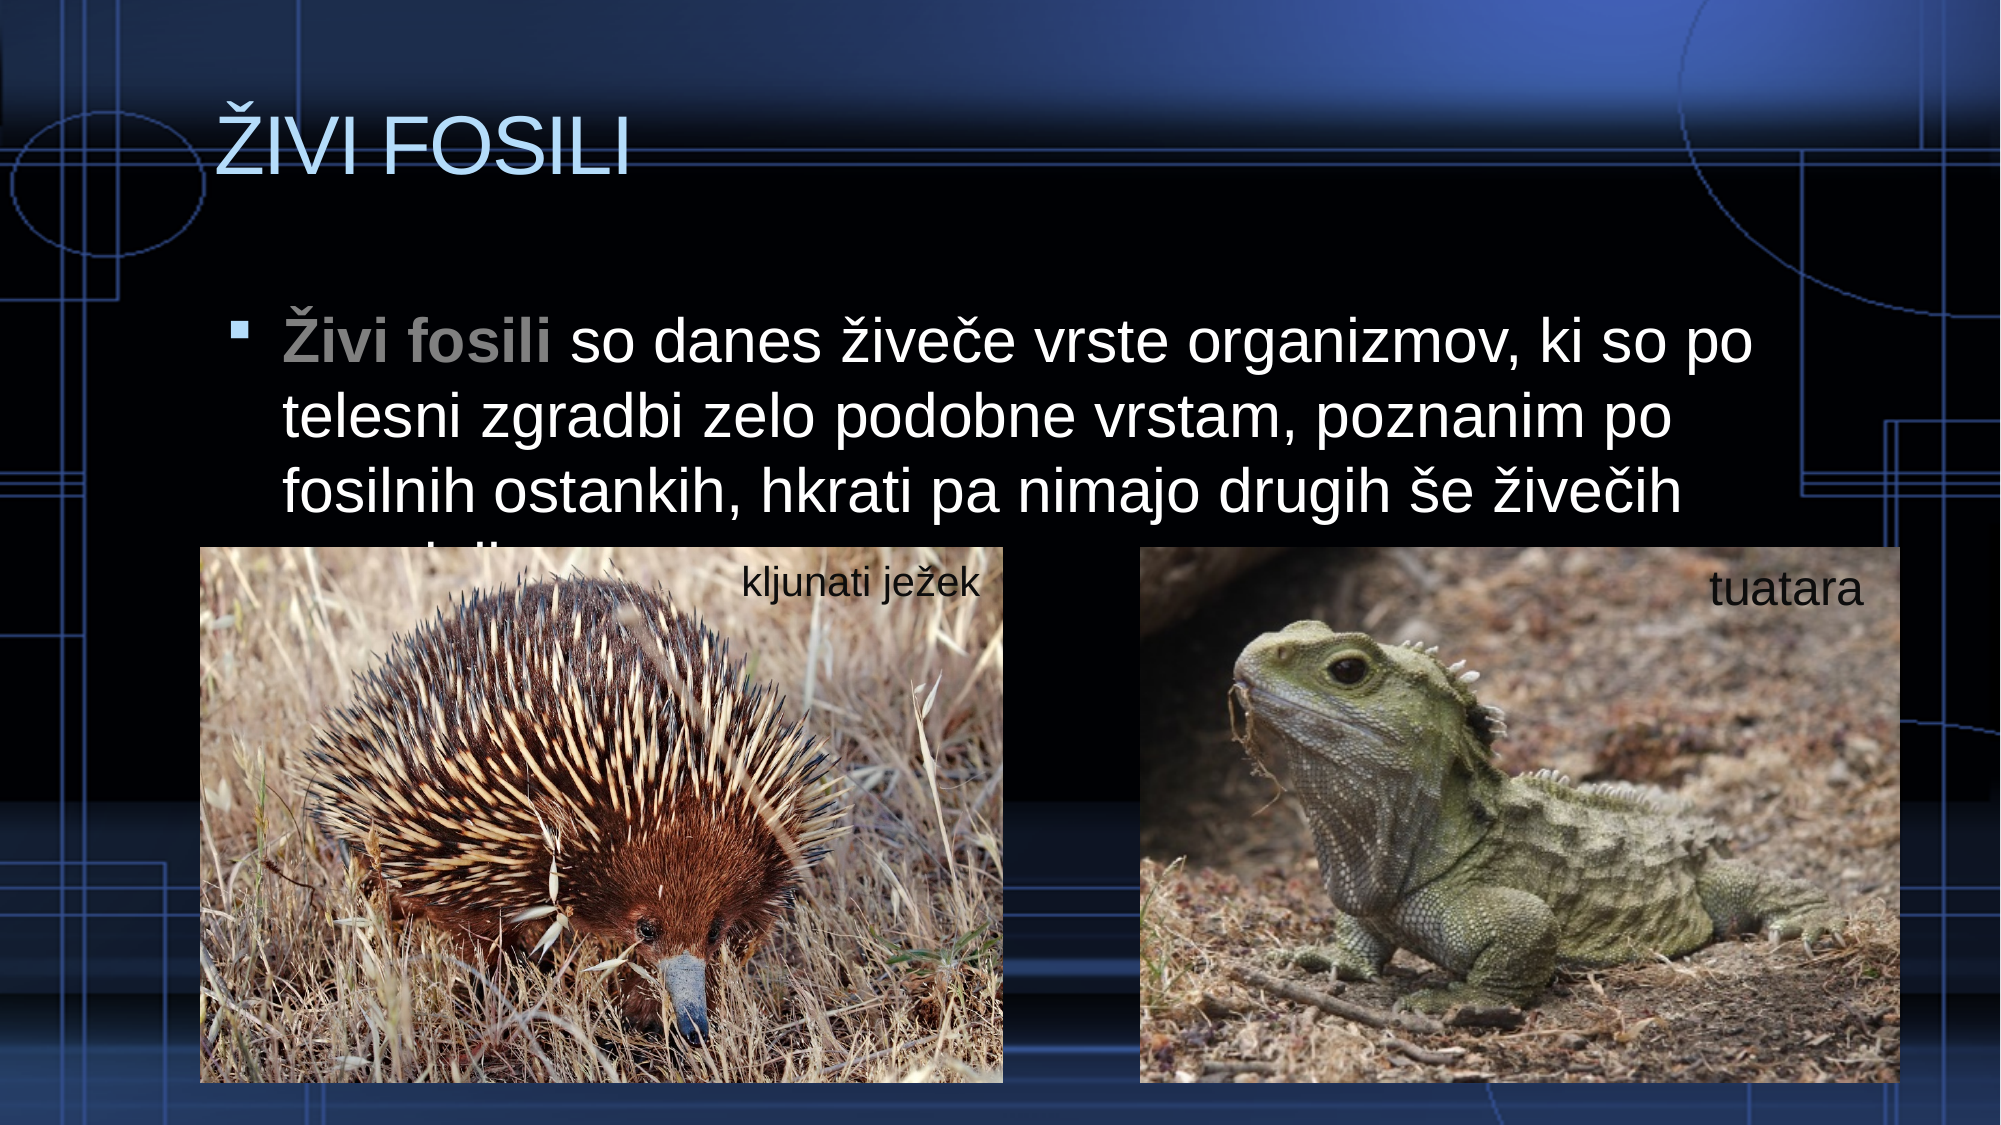

# ŽIVI FOSILI
Živi fosili so danes živeče vrste organizmov, ki so po telesni zgradbi zelo podobne vrstam, poznanim po fosilnih ostankih, hkrati pa nimajo drugih še živečih sorodnikov
kljunati ježek
tuatara